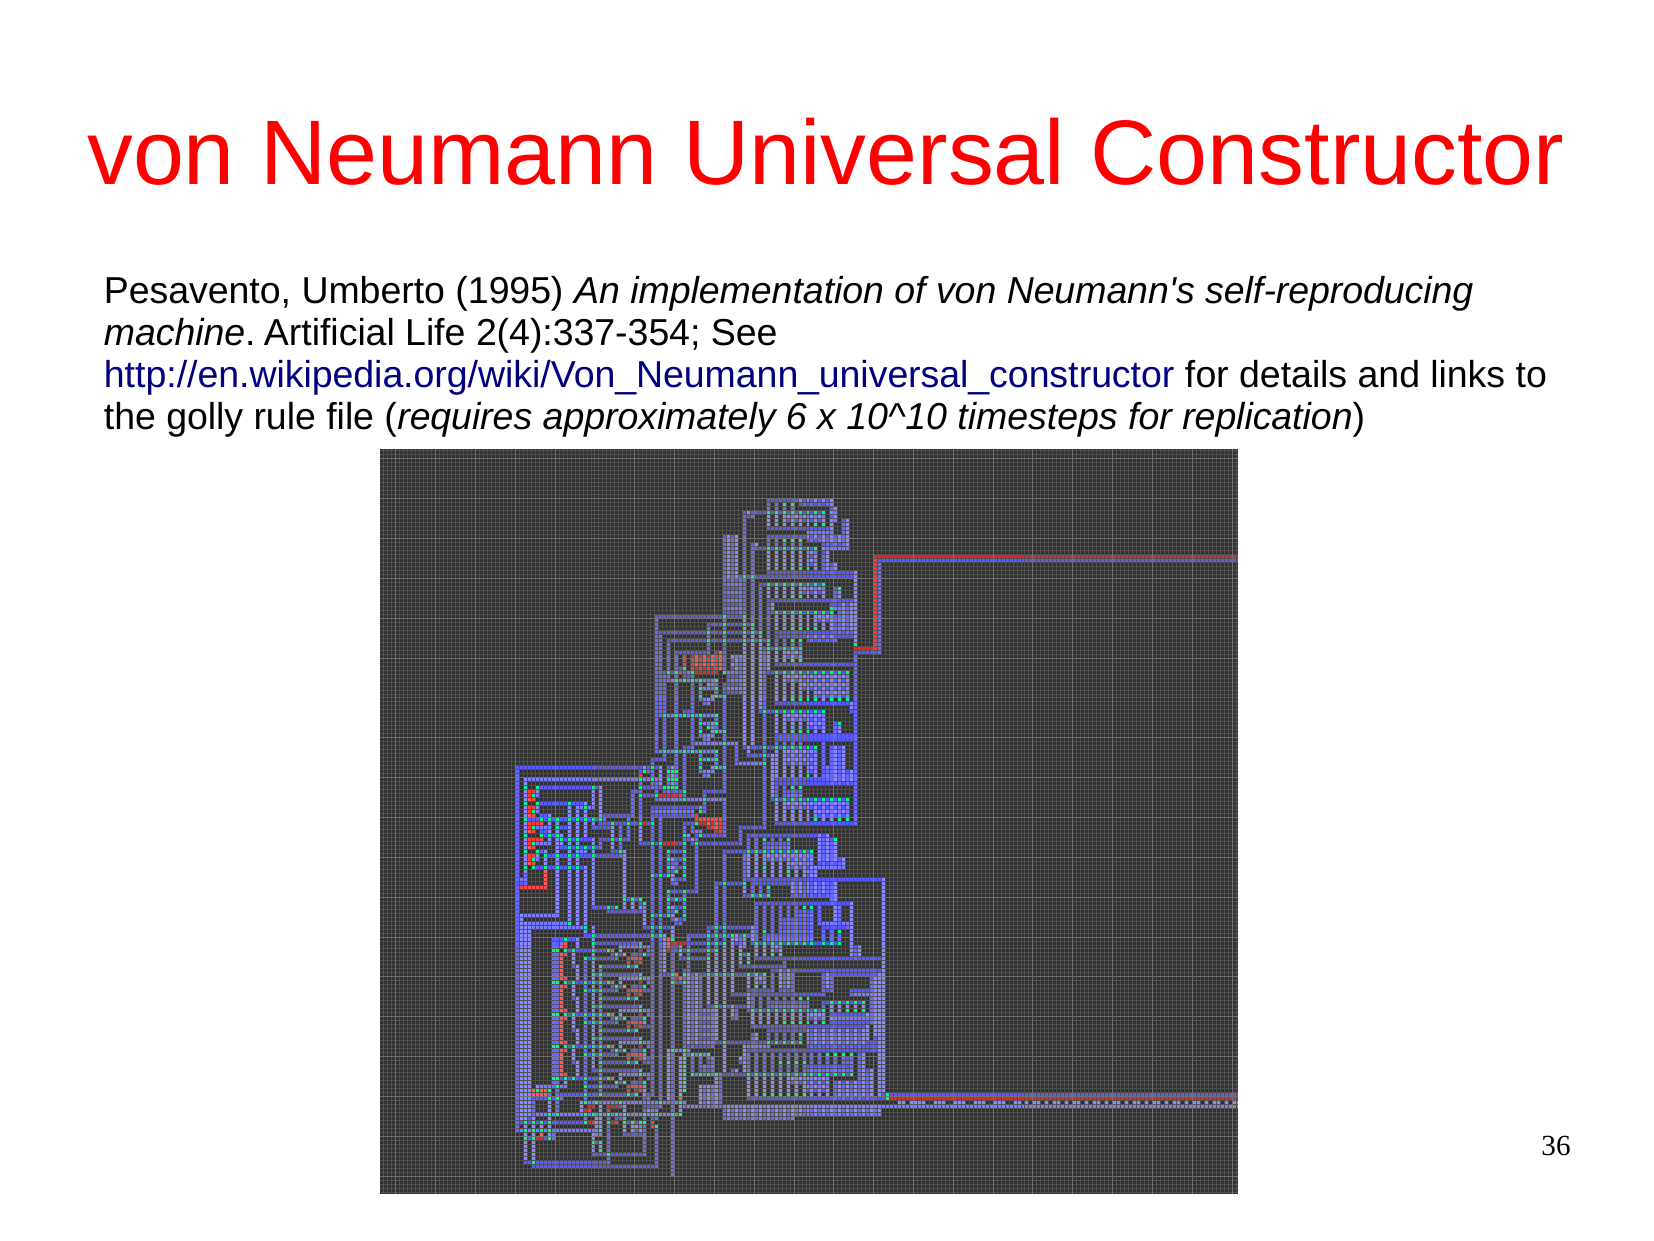

# von Neumann Universal Constructor
Pesavento, Umberto (1995) An implementation of von Neumann's self-reproducing machine. Artificial Life 2(4):337-354; See http://en.wikipedia.org/wiki/Von_Neumann_universal_constructor for details and links to the golly rule file (requires approximately 6 x 10^10 timesteps for replication)
Complex Systems
36